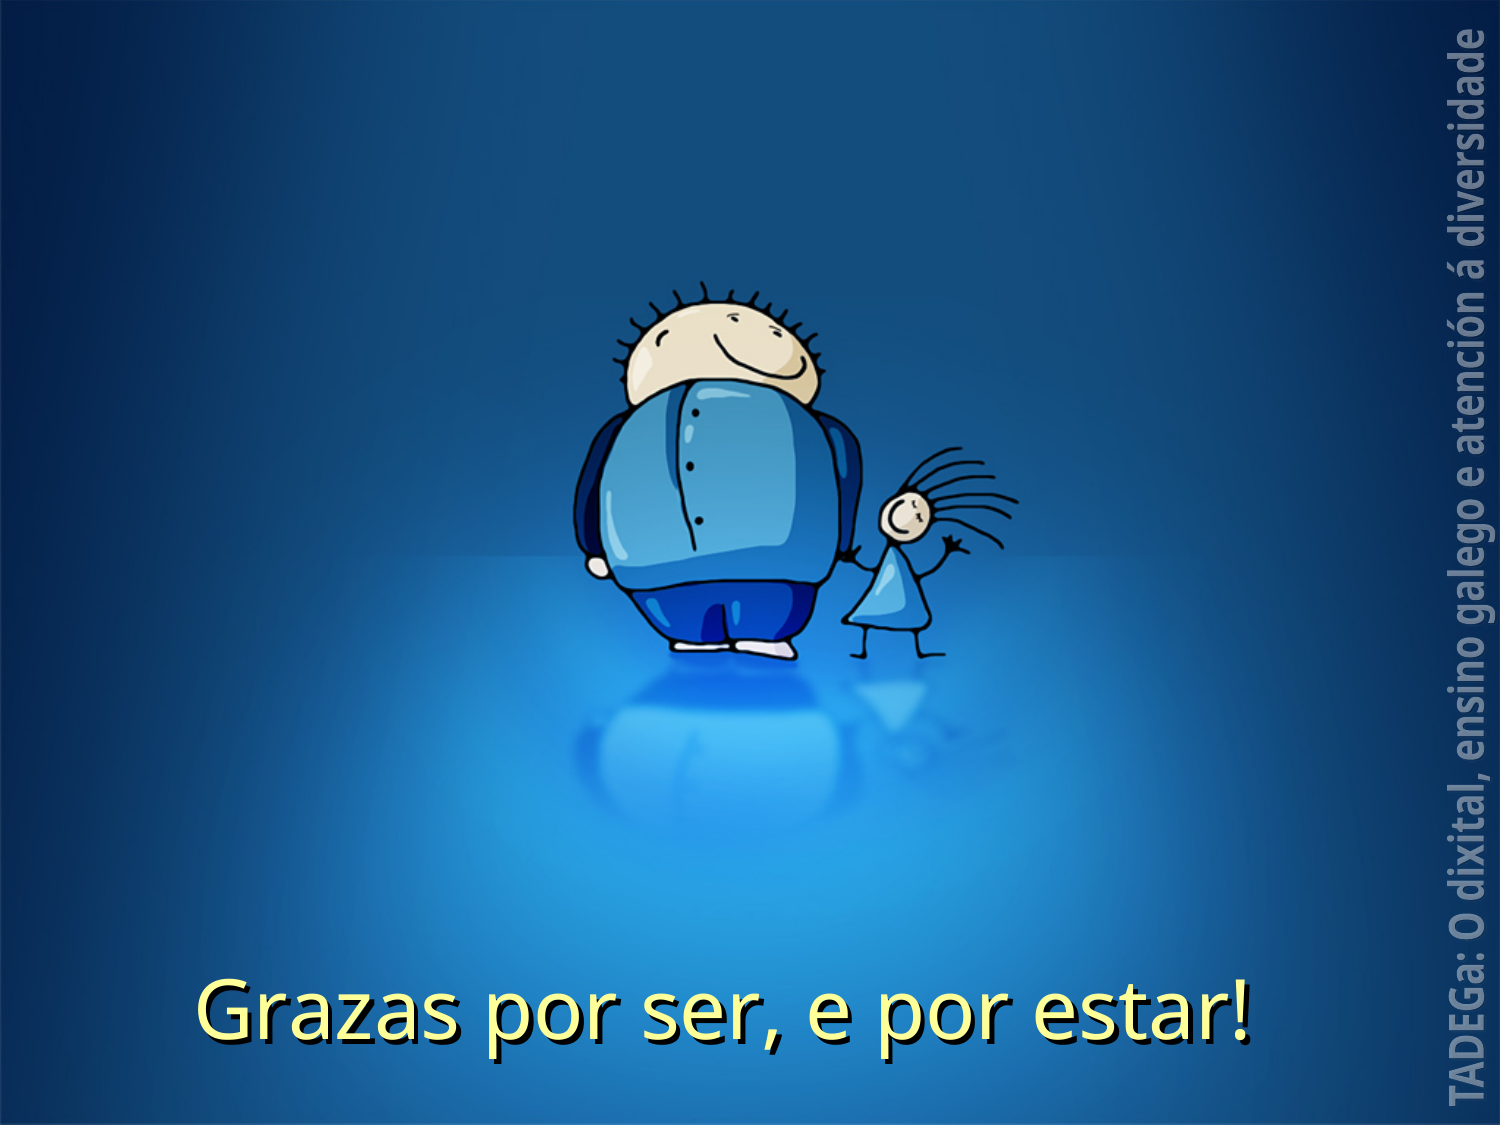

# Grazas por ser, e por estar!